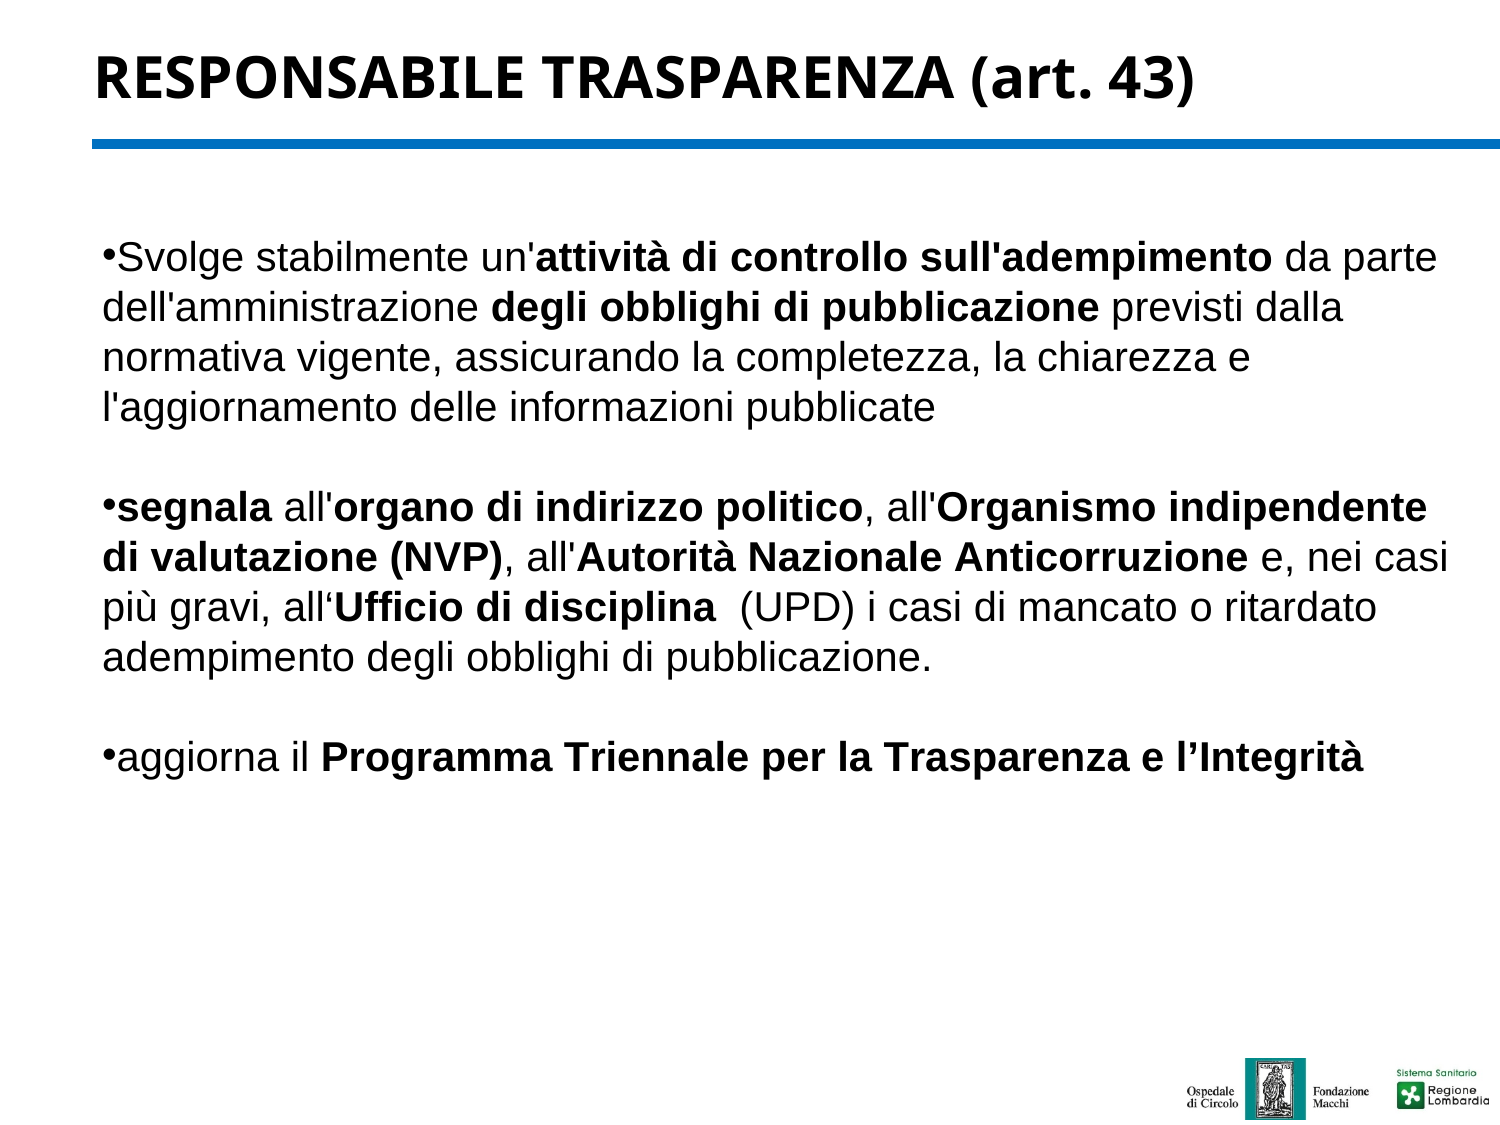

RESPONSABILE TRASPARENZA (art. 43)
Svolge stabilmente un'attività di controllo sull'adempimento da parte dell'amministrazione degli obblighi di pubblicazione previsti dalla normativa vigente, assicurando la completezza, la chiarezza e l'aggiornamento delle informazioni pubblicate
segnala all'organo di indirizzo politico, all'Organismo indipendente di valutazione (NVP), all'Autorità Nazionale Anticorruzione e, nei casi più gravi, all‘Ufficio di disciplina (UPD) i casi di mancato o ritardato adempimento degli obblighi di pubblicazione.
aggiorna il Programma Triennale per la Trasparenza e l’Integrità